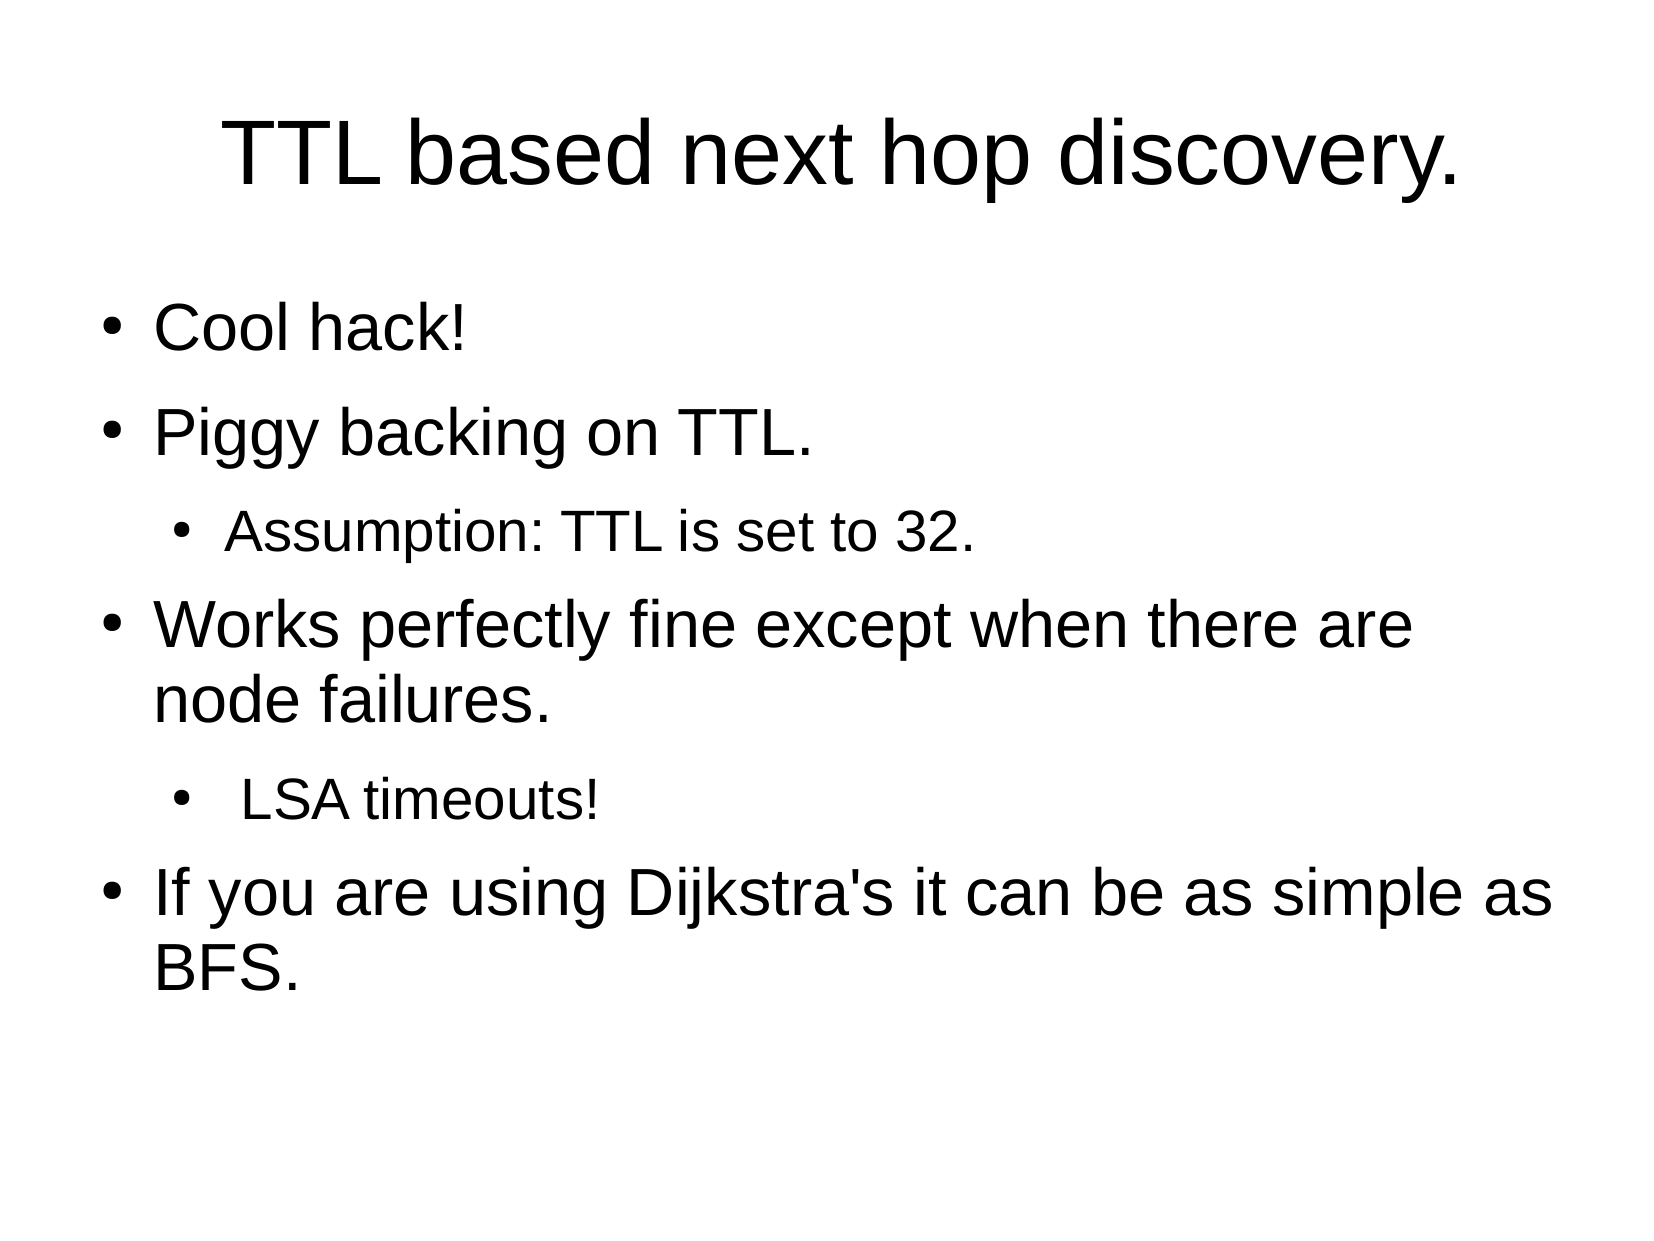

# TTL based next hop discovery.
Cool hack!
Piggy backing on TTL.
Assumption: TTL is set to 32.
Works perfectly fine except when there are node failures.
 LSA timeouts!
If you are using Dijkstra's it can be as simple as BFS.